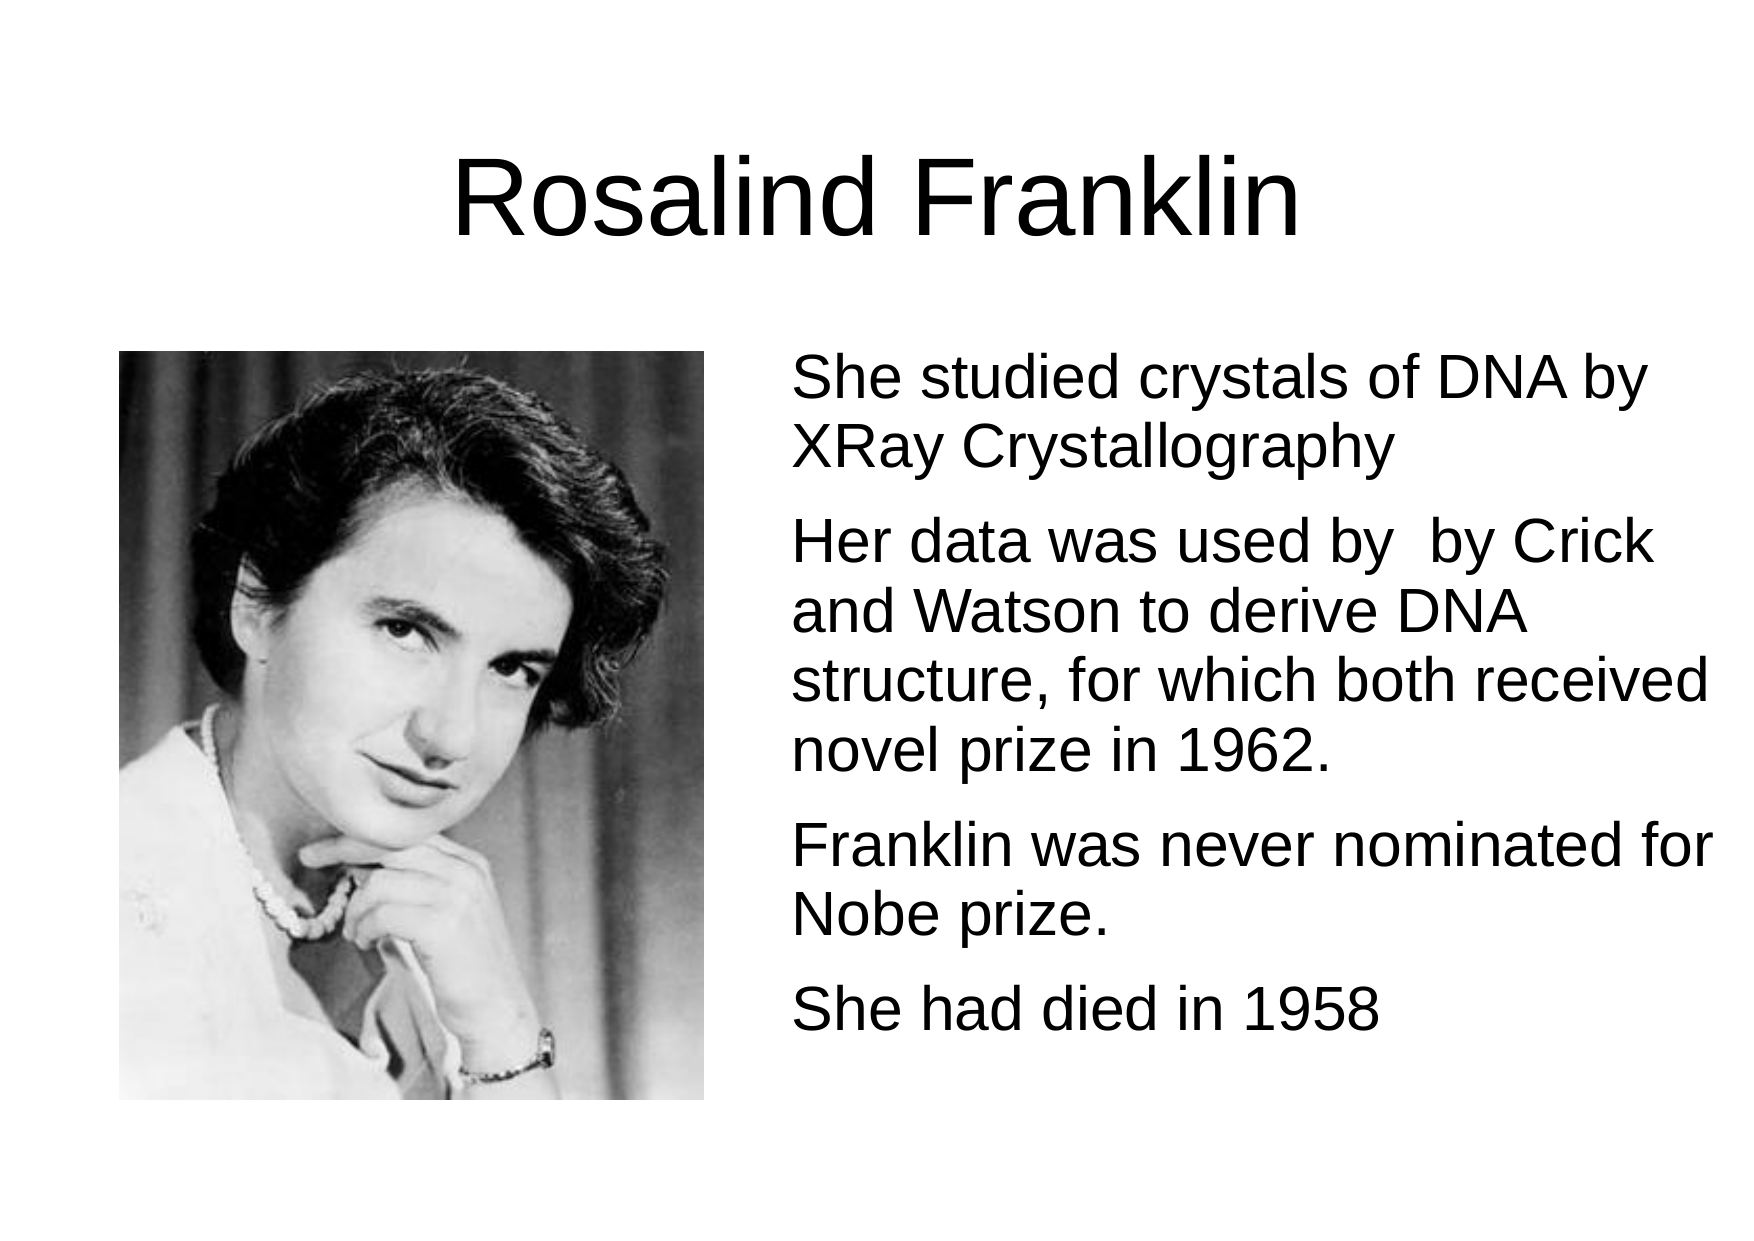

# Rosalind Franklin
She studied crystals of DNA by XRay Crystallography
Her data was used by by Crick and Watson to derive DNA structure, for which both received novel prize in 1962.
Franklin was never nominated for Nobe prize.
She had died in 1958